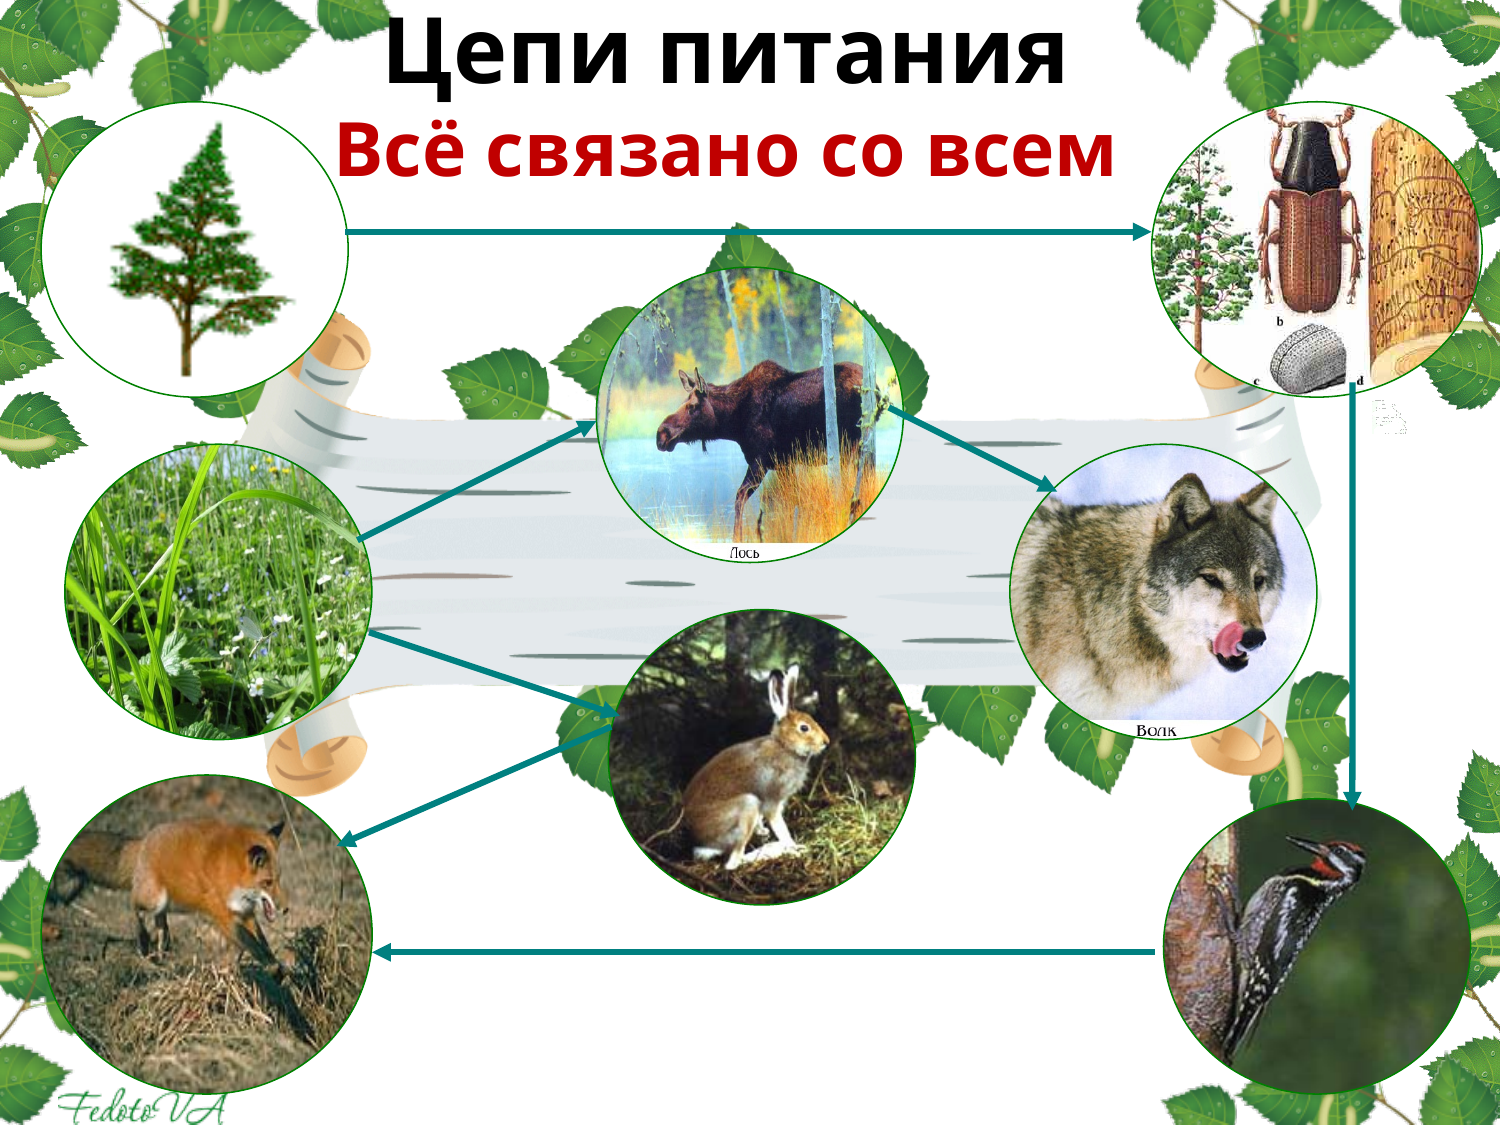

# Цепи питания Всё связано со всем